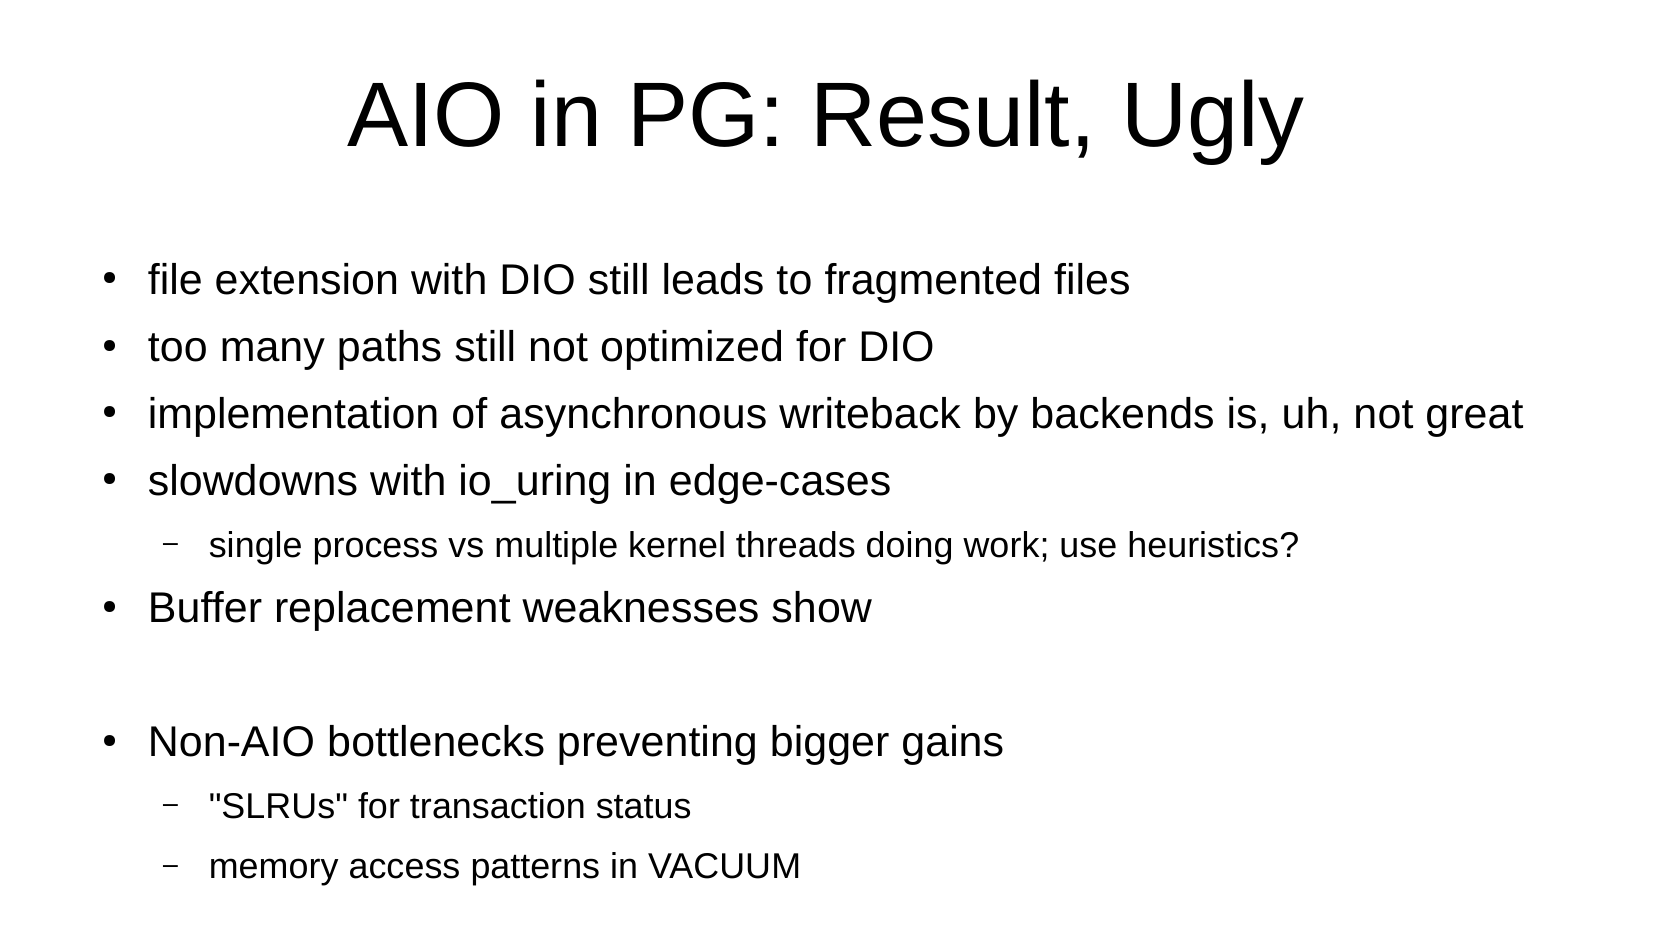

# AIO in PG: Result, Ugly
file extension with DIO still leads to fragmented files
too many paths still not optimized for DIO
implementation of asynchronous writeback by backends is, uh, not great
slowdowns with io_uring in edge-cases
single process vs multiple kernel threads doing work; use heuristics?
Buffer replacement weaknesses show
Non-AIO bottlenecks preventing bigger gains
"SLRUs" for transaction status
memory access patterns in VACUUM